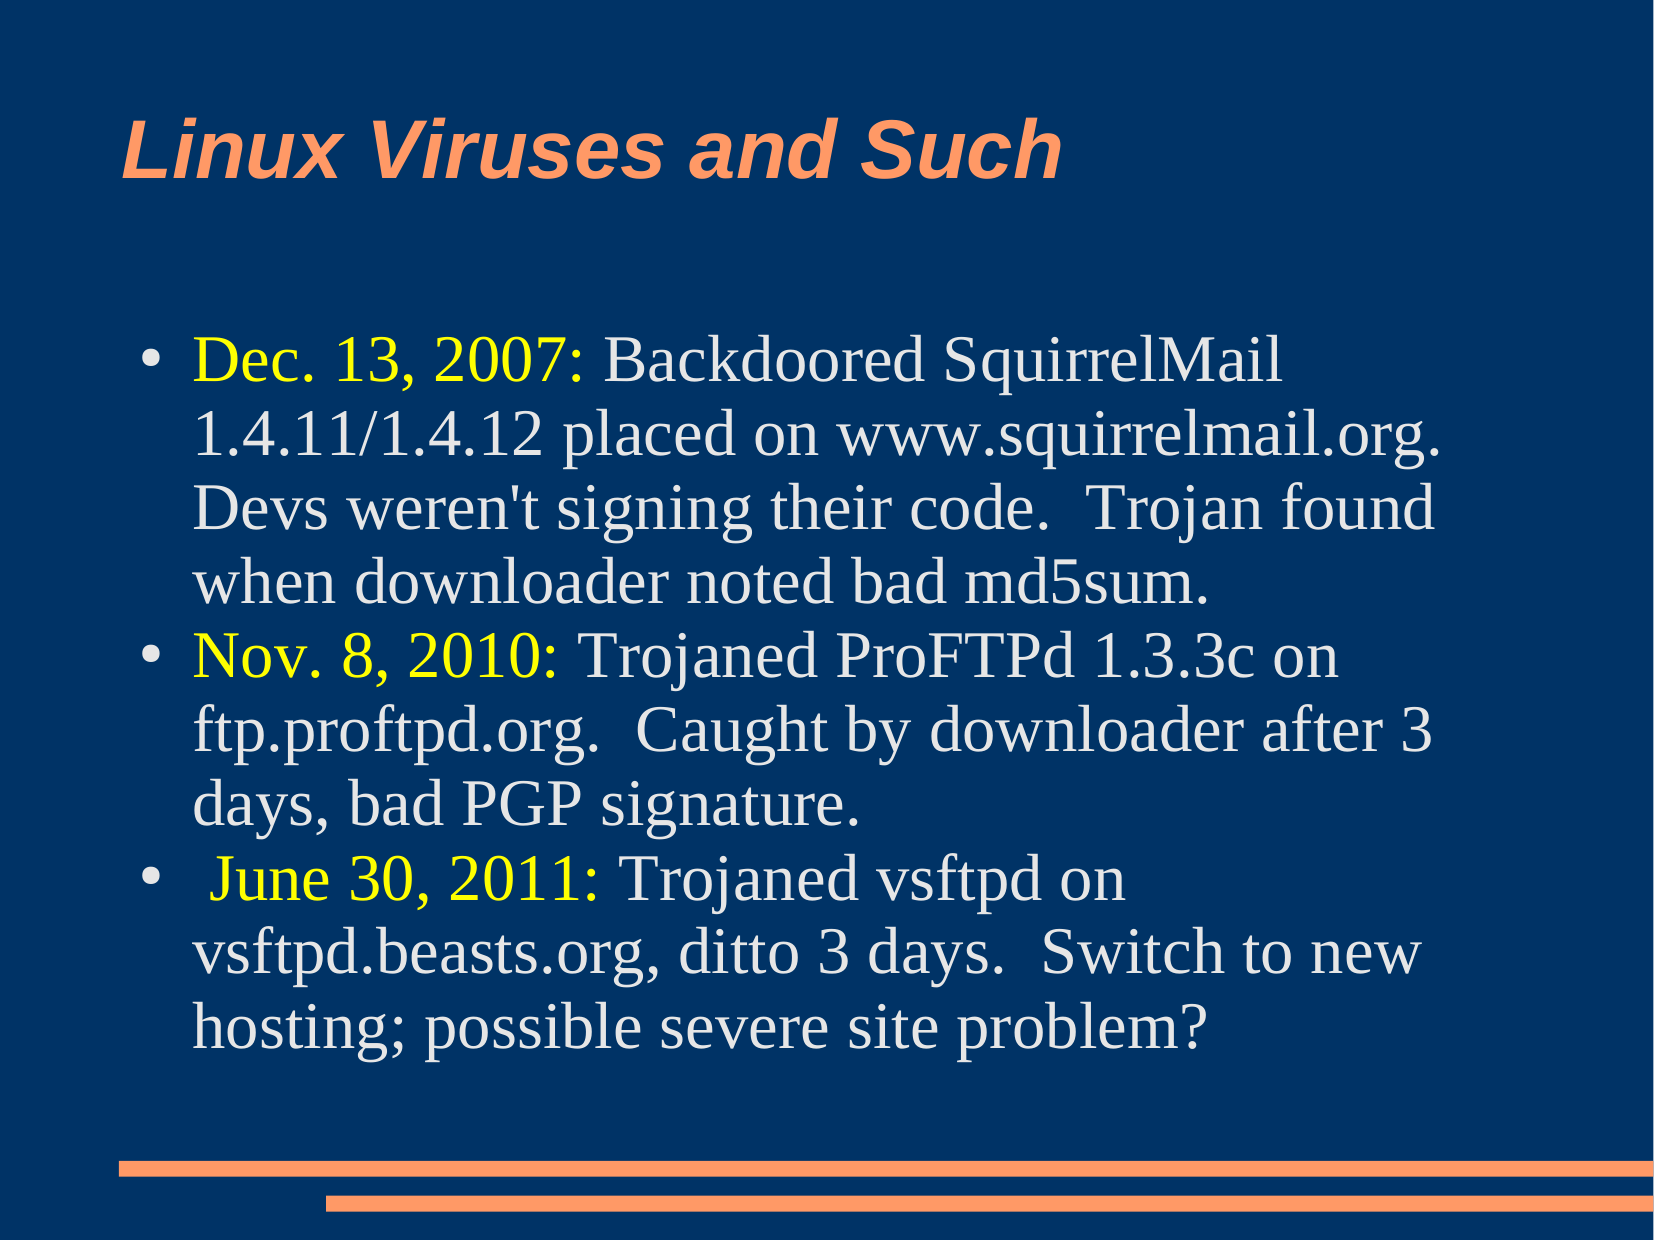

# Linux Viruses and Such
Dec. 13, 2007: Backdoored SquirrelMail 1.4.11/1.4.12 placed on www.squirrelmail.org. Devs weren't signing their code. Trojan found when downloader noted bad md5sum.
Nov. 8, 2010: Trojaned ProFTPd 1.3.3c on ftp.proftpd.org. Caught by downloader after 3 days, bad PGP signature.
 June 30, 2011: Trojaned vsftpd on vsftpd.beasts.org, ditto 3 days. Switch to new hosting; possible severe site problem?